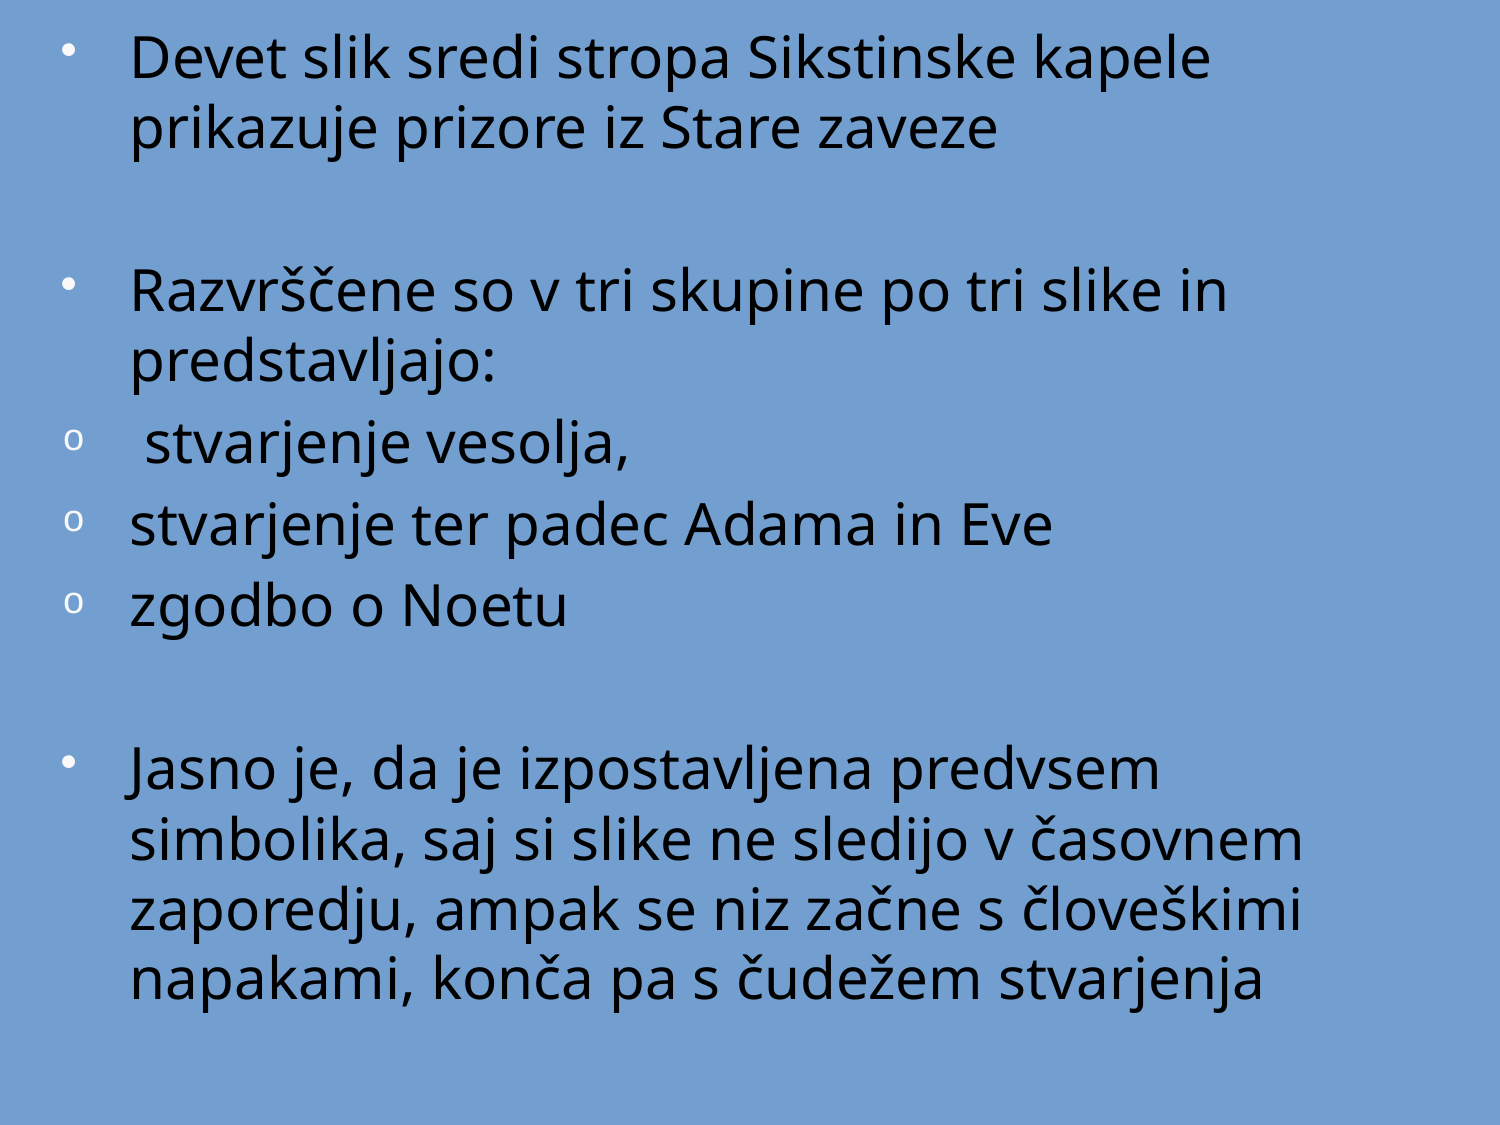

# Devet slik sredi stropa Sikstinske kapele prikazuje prizore iz Stare zaveze
Razvrščene so v tri skupine po tri slike in predstavljajo:
 stvarjenje vesolja,
stvarjenje ter padec Adama in Eve
zgodbo o Noetu
Jasno je, da je izpostavljena predvsem simbolika, saj si slike ne sledijo v časovnem zaporedju, ampak se niz začne s človeškimi napakami, konča pa s čudežem stvarjenja